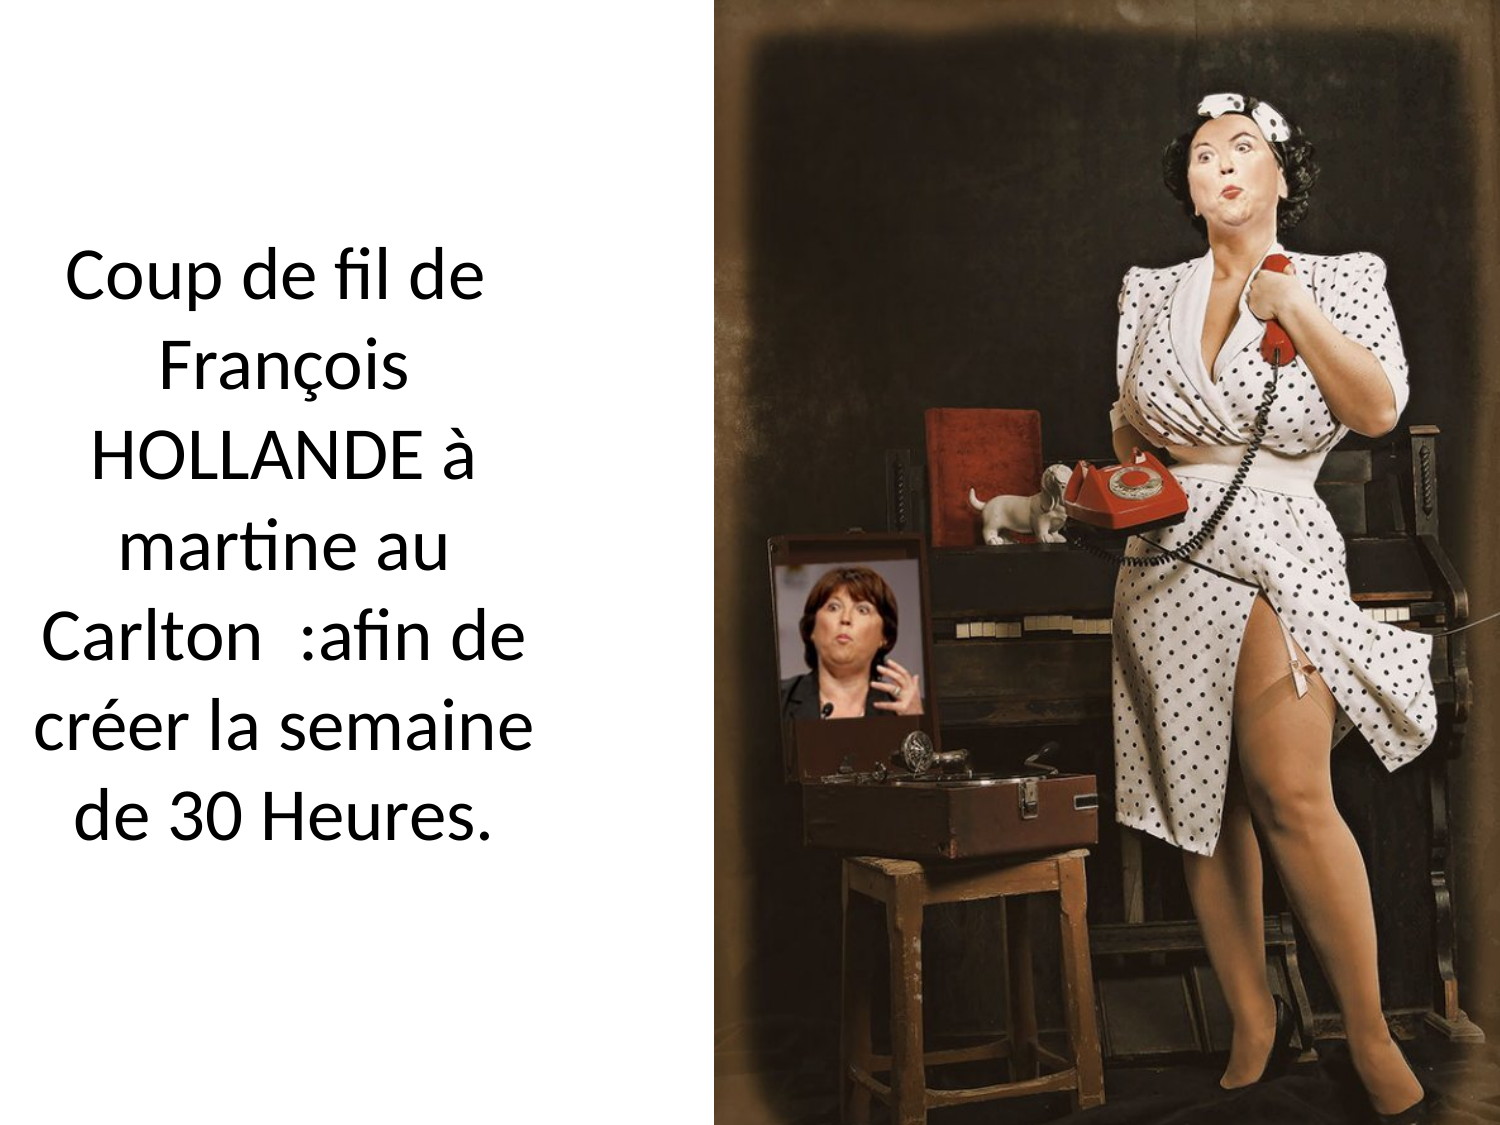

# Coup de fil de François HOLLANDE à martine au Carlton :afin de créer la semaine de 30 Heures.